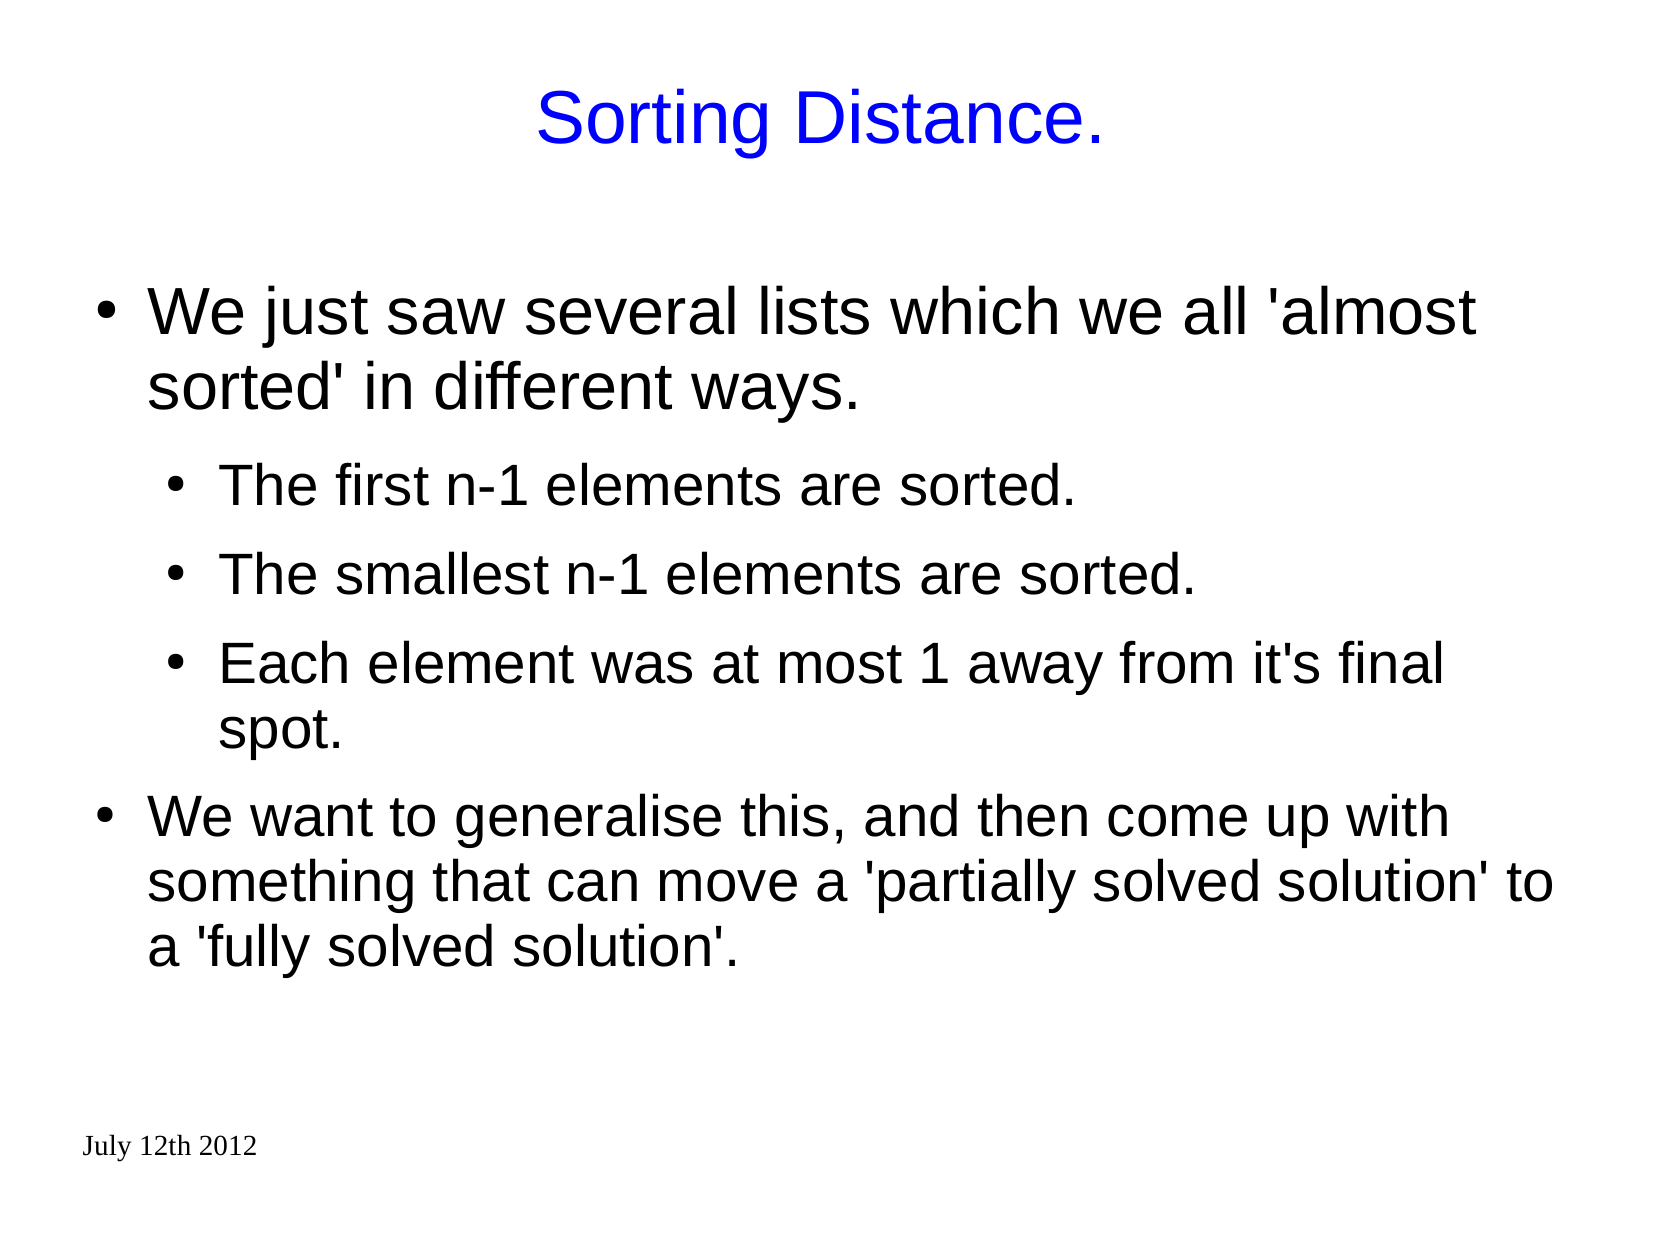

# Sorting Distance.
We just saw several lists which we all 'almost sorted' in different ways.
The first n-1 elements are sorted.
The smallest n-1 elements are sorted.
Each element was at most 1 away from it's final spot.
We want to generalise this, and then come up with something that can move a 'partially solved solution' to a 'fully solved solution'.
July 12th 2012